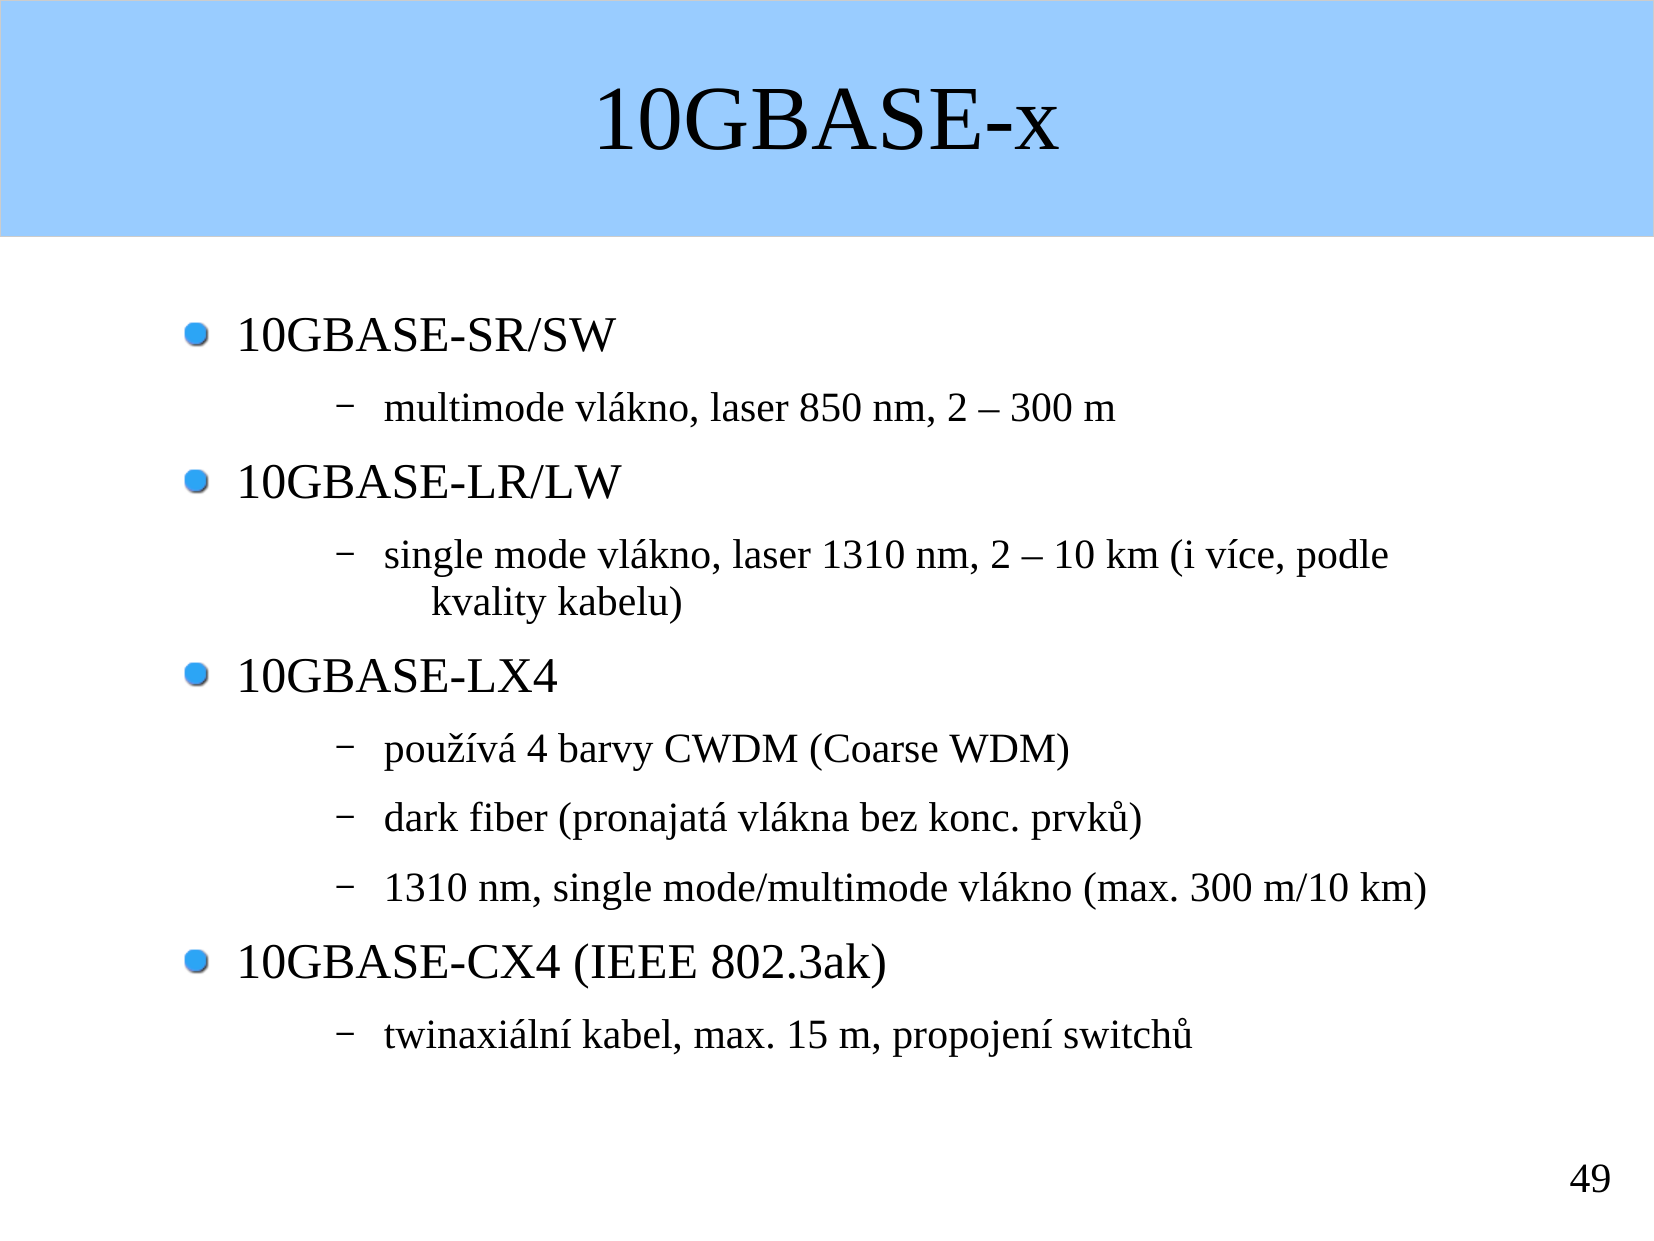

# 10GBASE-x
10GBASE-SR/SW
multimode vlákno, laser 850 nm, 2 – 300 m
10GBASE-LR/LW
single mode vlákno, laser 1310 nm, 2 – 10 km (i více, podle kvality kabelu)
10GBASE-LX4
používá 4 barvy CWDM (Coarse WDM)
dark fiber (pronajatá vlákna bez konc. prvků)
1310 nm, single mode/multimode vlákno (max. 300 m/10 km)
10GBASE-CX4 (IEEE 802.3ak)
twinaxiální kabel, max. 15 m, propojení switchů